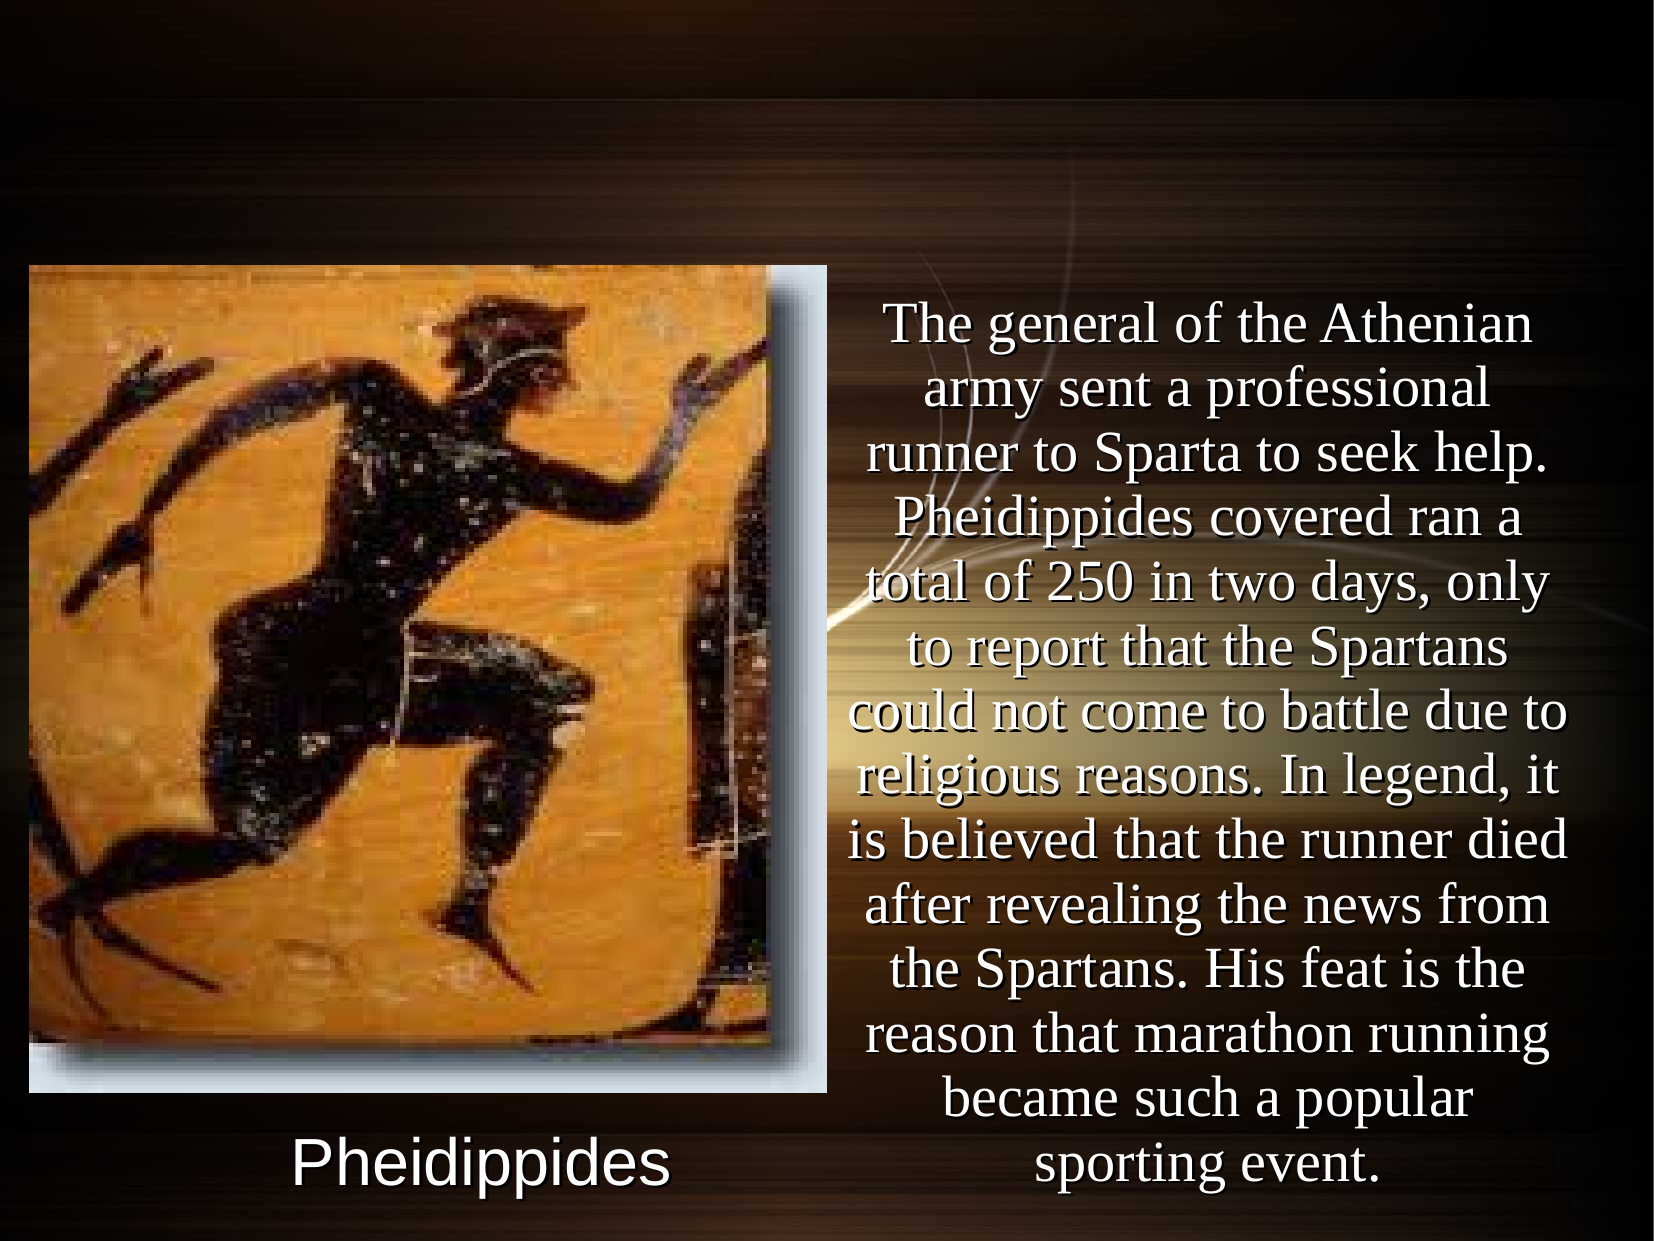

#
Pheidippides
The general of the Athenian army sent a professional runner to Sparta to seek help. Pheidippides covered ran a total of 250 in two days, only to report that the Spartans could not come to battle due to religious reasons. In legend, it is believed that the runner died after revealing the news from the Spartans. His feat is the reason that marathon running became such a popular sporting event.